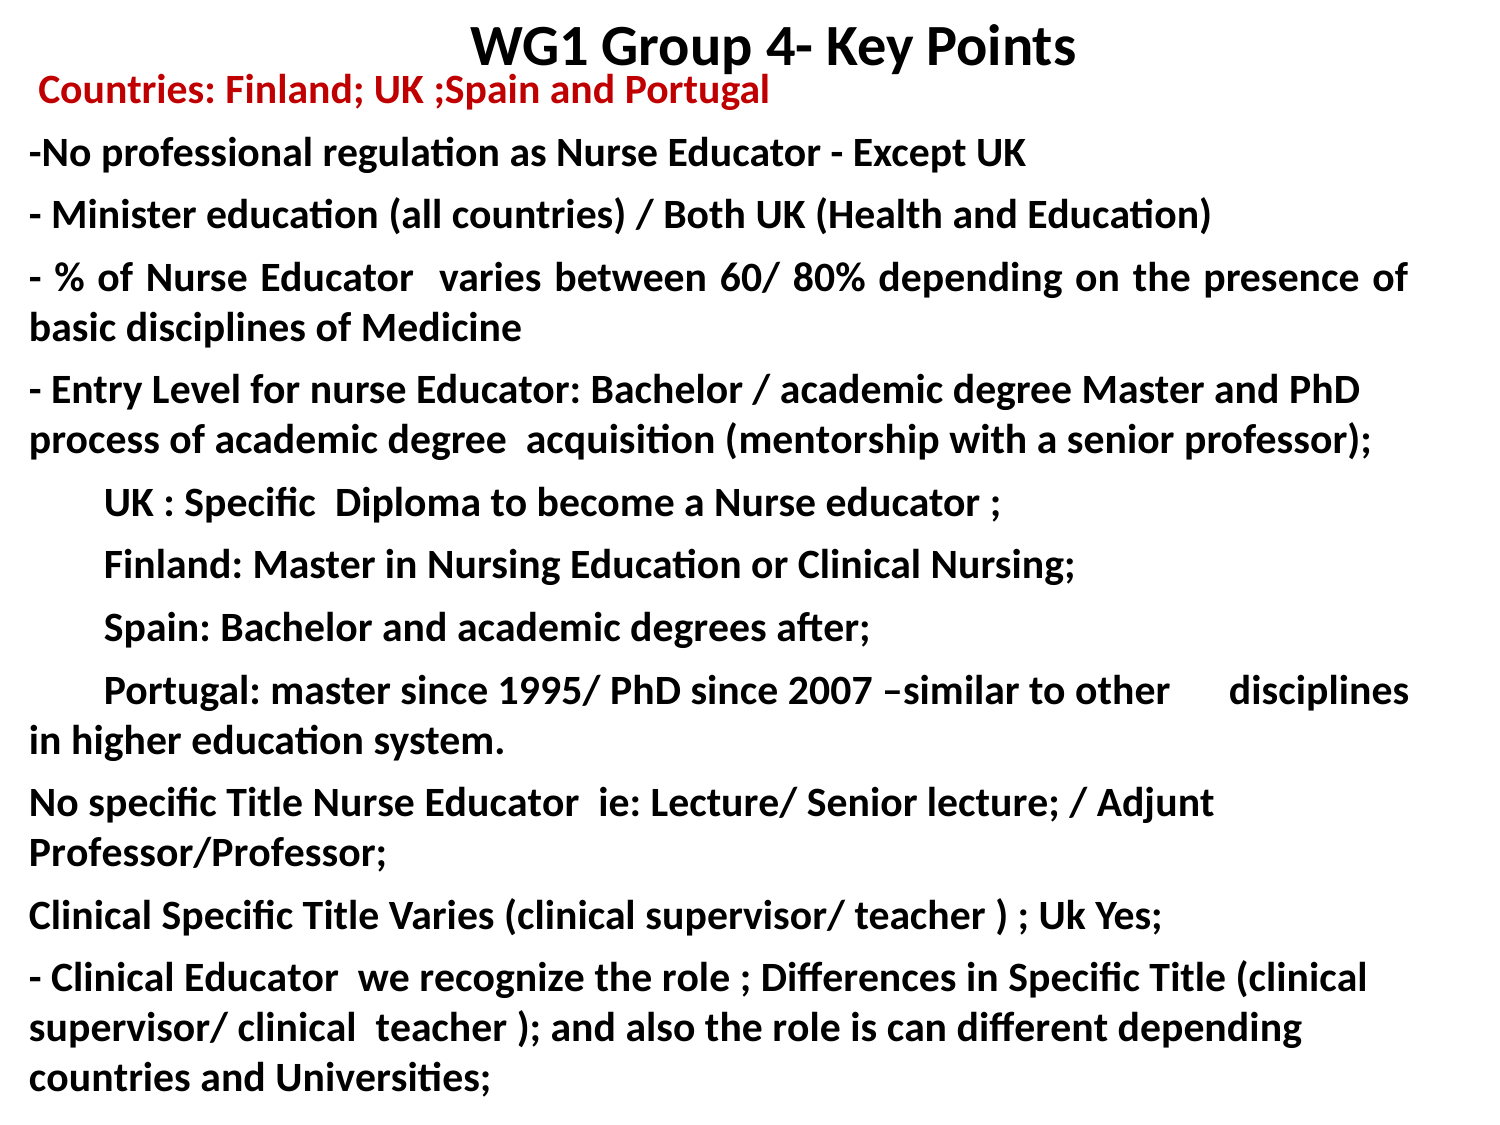

# WG1 Group 4- Key Points
 Countries: Finland; UK ;Spain and Portugal
-No professional regulation as Nurse Educator - Except UK
- Minister education (all countries) / Both UK (Health and Education)
- % of Nurse Educator varies between 60/ 80% depending on the presence of basic disciplines of Medicine
- Entry Level for nurse Educator: Bachelor / academic degree Master and PhD process of academic degree acquisition (mentorship with a senior professor);
 	UK : Specific Diploma to become a Nurse educator ;
	Finland: Master in Nursing Education or Clinical Nursing;
	Spain: Bachelor and academic degrees after;
	Portugal: master since 1995/ PhD since 2007 –similar to other 	disciplines in higher education system.
No specific Title Nurse Educator ie: Lecture/ Senior lecture; / Adjunt Professor/Professor;
Clinical Specific Title Varies (clinical supervisor/ teacher ) ; Uk Yes;
- Clinical Educator we recognize the role ; Differences in Specific Title (clinical supervisor/ clinical teacher ); and also the role is can different depending countries and Universities;